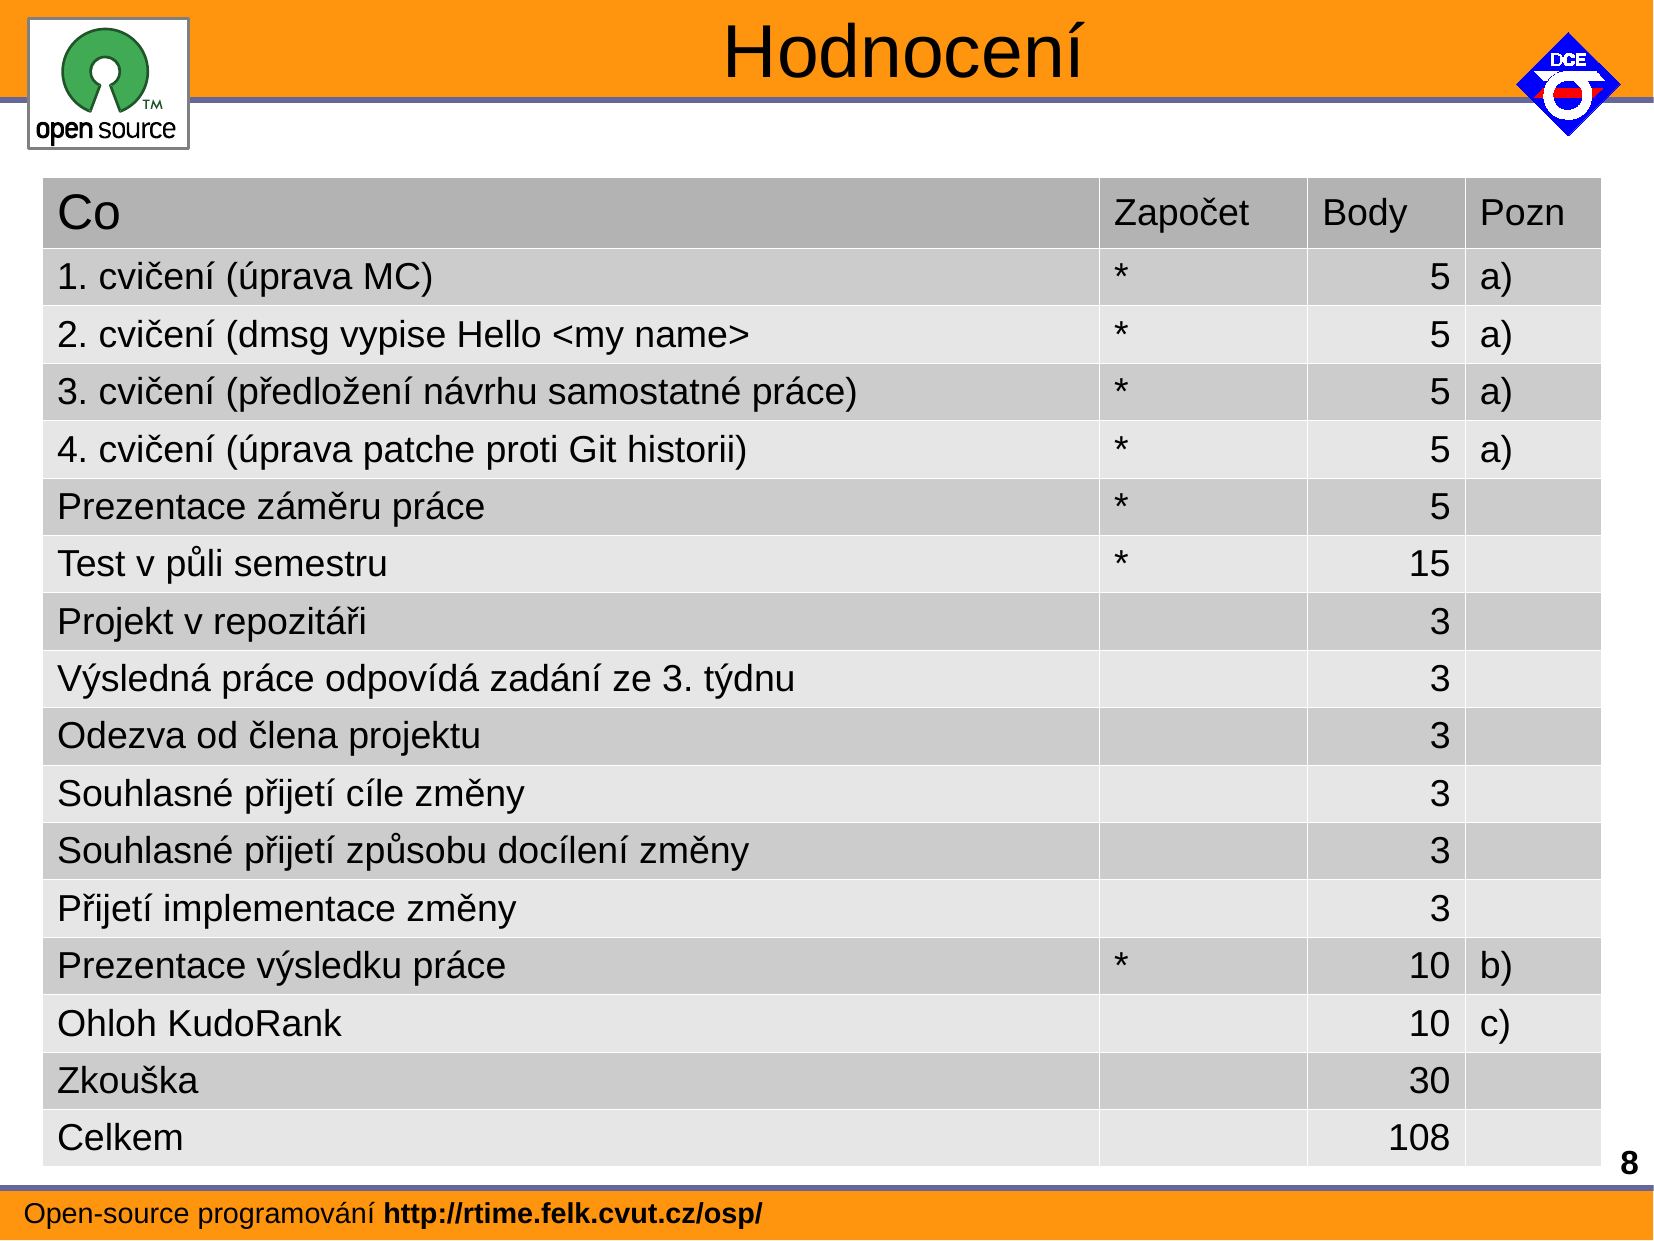

# Hodnocení
| Co | Započet | Body | Pozn |
| --- | --- | --- | --- |
| 1. cvičení (úprava MC) | \* | 5 | a) |
| 2. cvičení (dmsg vypise Hello <my name> | \* | 5 | a) |
| 3. cvičení (předložení návrhu samostatné práce) | \* | 5 | a) |
| 4. cvičení (úprava patche proti Git historii) | \* | 5 | a) |
| Prezentace záměru práce | \* | 5 | |
| Test v půli semestru | \* | 15 | |
| Projekt v repozitáři | | 3 | |
| Výsledná práce odpovídá zadání ze 3. týdnu | | 3 | |
| Odezva od člena projektu | | 3 | |
| Souhlasné přijetí cíle změny | | 3 | |
| Souhlasné přijetí způsobu docílení změny | | 3 | |
| Přijetí implementace změny | | 3 | |
| Prezentace výsledku práce | \* | 10 | b) |
| Ohloh KudoRank | | 10 | c) |
| Zkouška | | 30 | |
| Celkem | | 108 | |